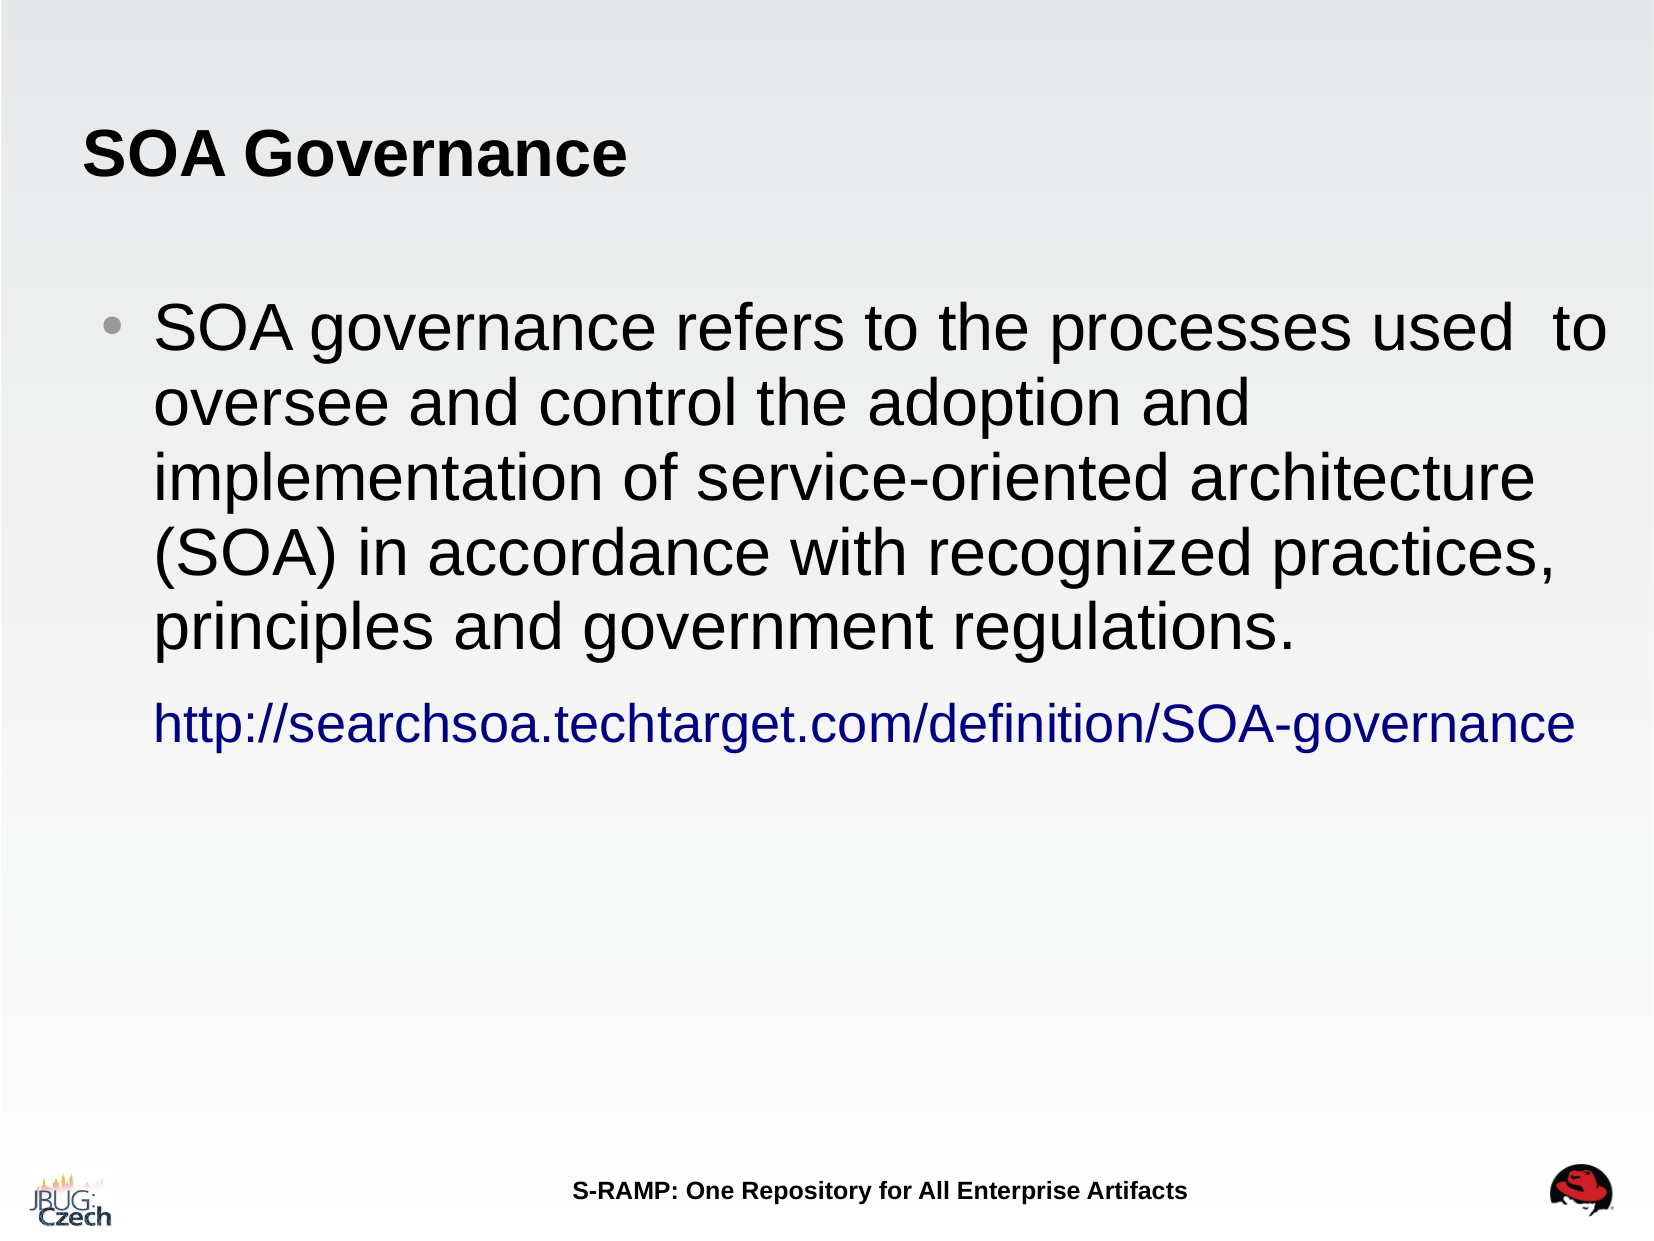

# SOA Governance
SOA governance refers to the processes used to oversee and control the adoption and implementation of service-oriented architecture (SOA) in accordance with recognized practices, principles and government regulations.
http://searchsoa.techtarget.com/definition/SOA-governance